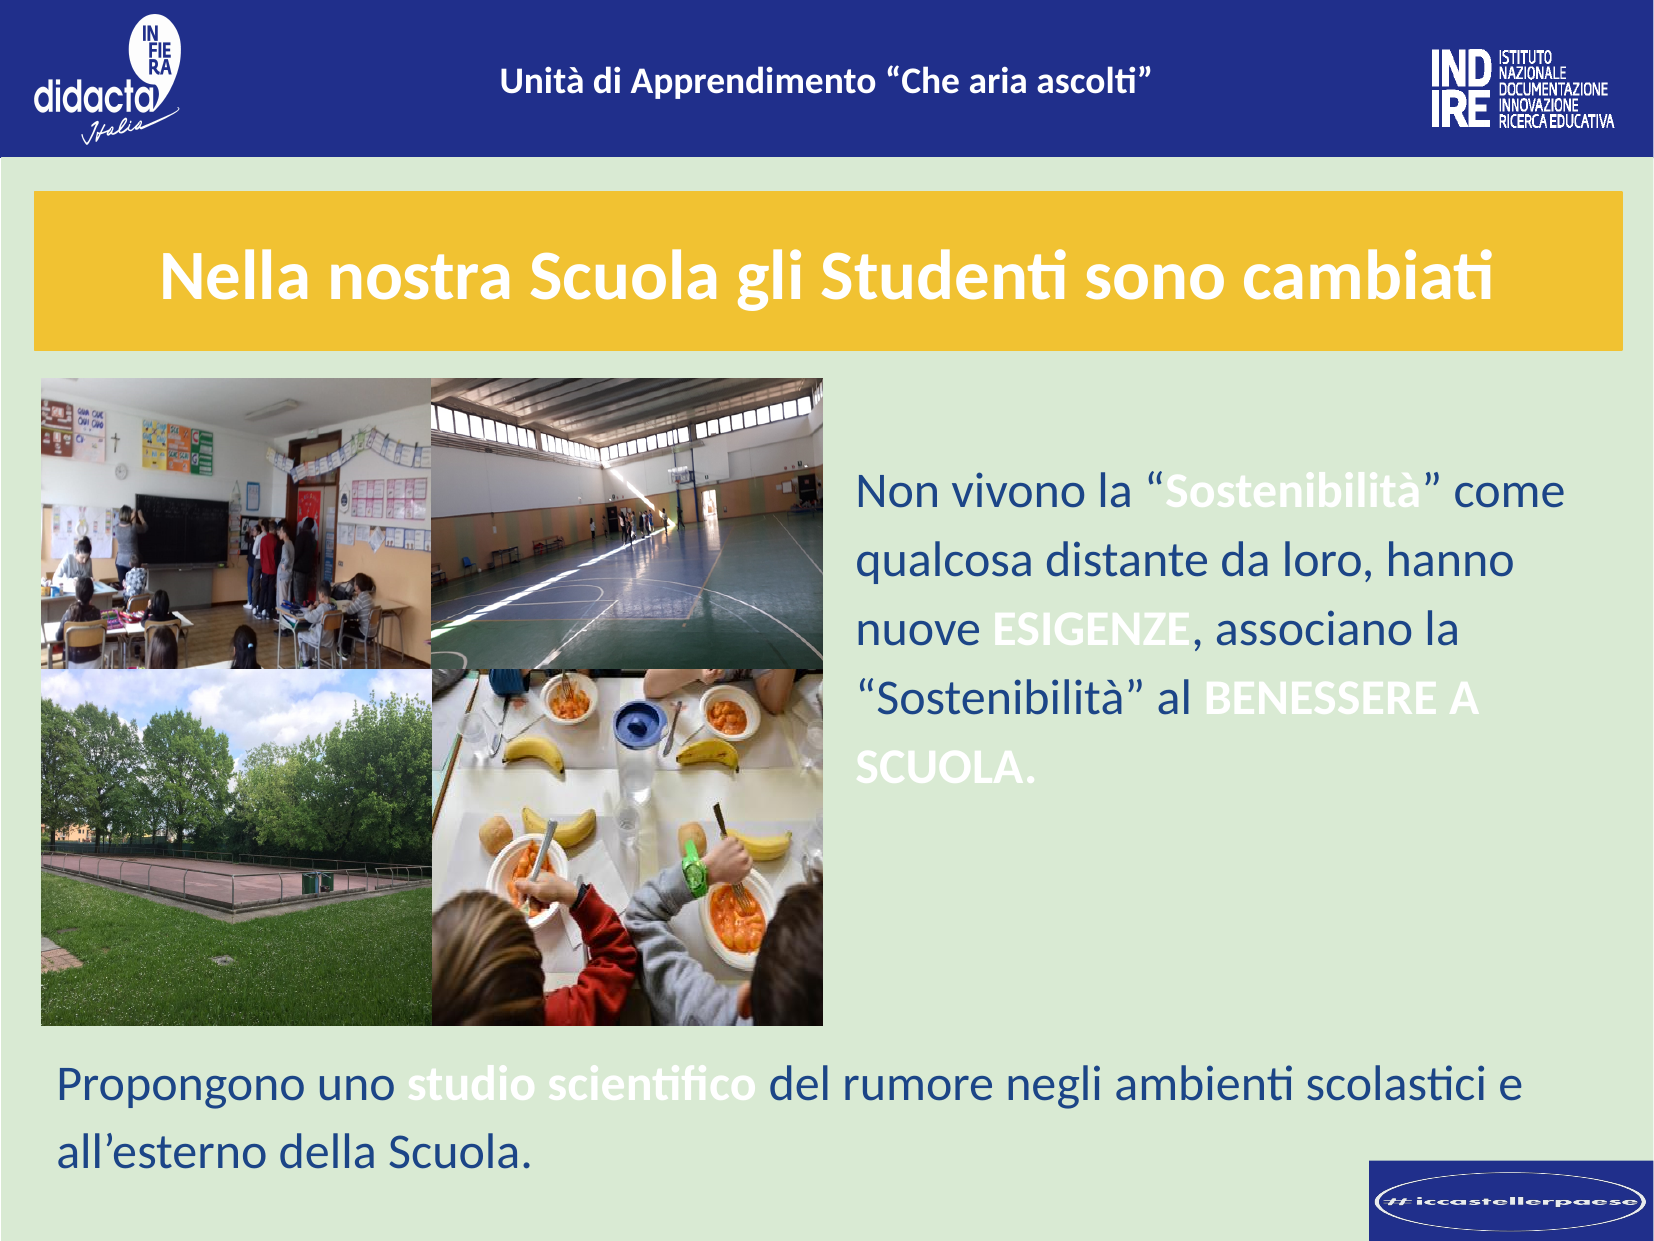

Unità di Apprendimento “Che aria ascolti”
Nella nostra Scuola gli Studenti sono cambiati
Non vivono la “Sostenibilità” come qualcosa distante da loro, hanno nuove ESIGENZE, associano la “Sostenibilità” al BENESSERE A SCUOLA.
Propongono uno studio scientifico del rumore negli ambienti scolastici e all’esterno della Scuola.